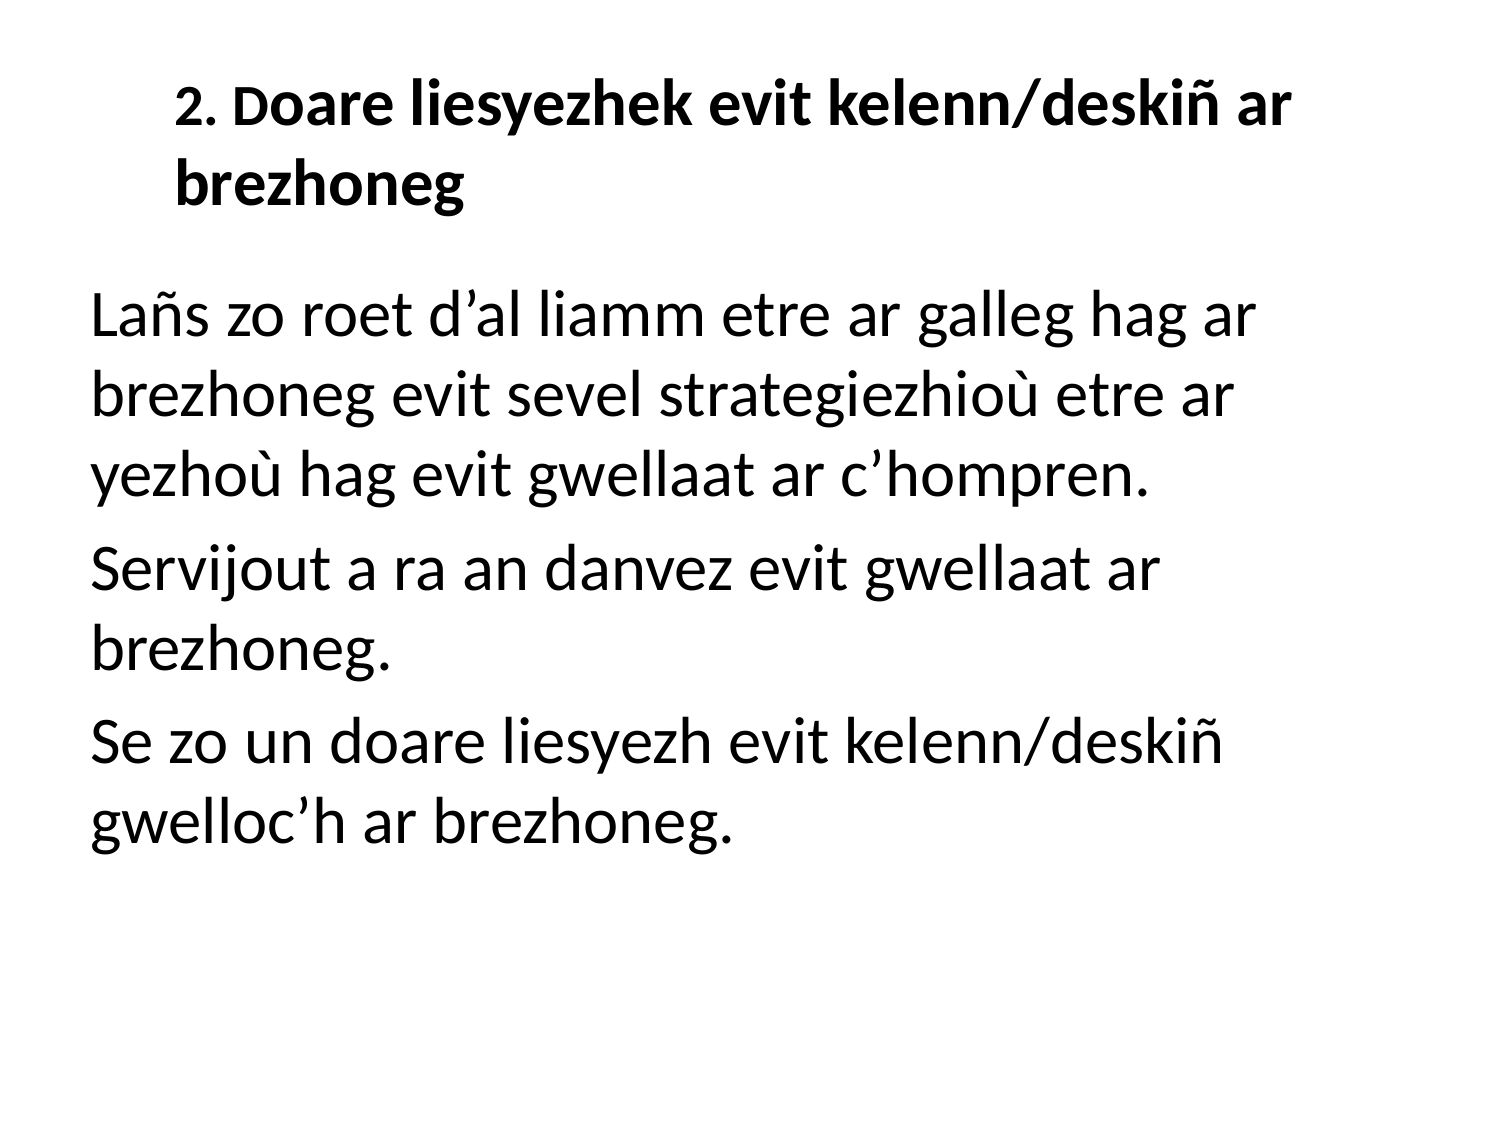

# 2. Doare liesyezhek evit kelenn/deskiñ ar brezhoneg
Lañs zo roet d’al liamm etre ar galleg hag ar brezhoneg evit sevel strategiezhioù etre ar yezhoù hag evit gwellaat ar c’hompren.
Servijout a ra an danvez evit gwellaat ar brezhoneg.
Se zo un doare liesyezh evit kelenn/deskiñ gwelloc’h ar brezhoneg.